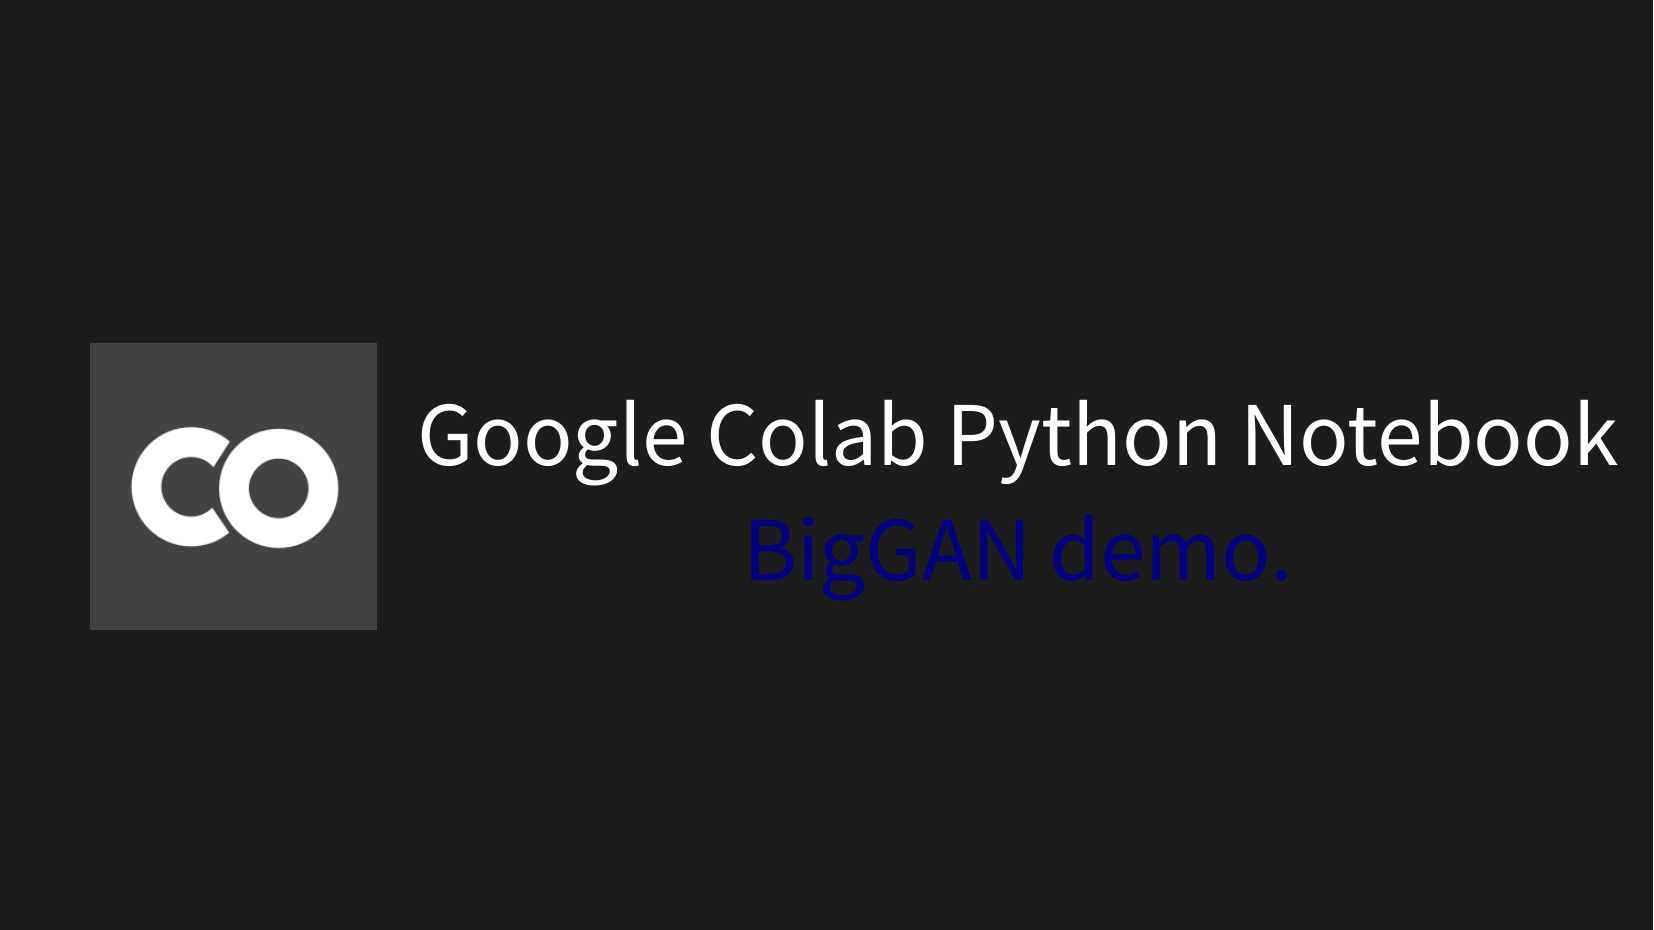

# Google Colab Python Notebook BigGAN demo.